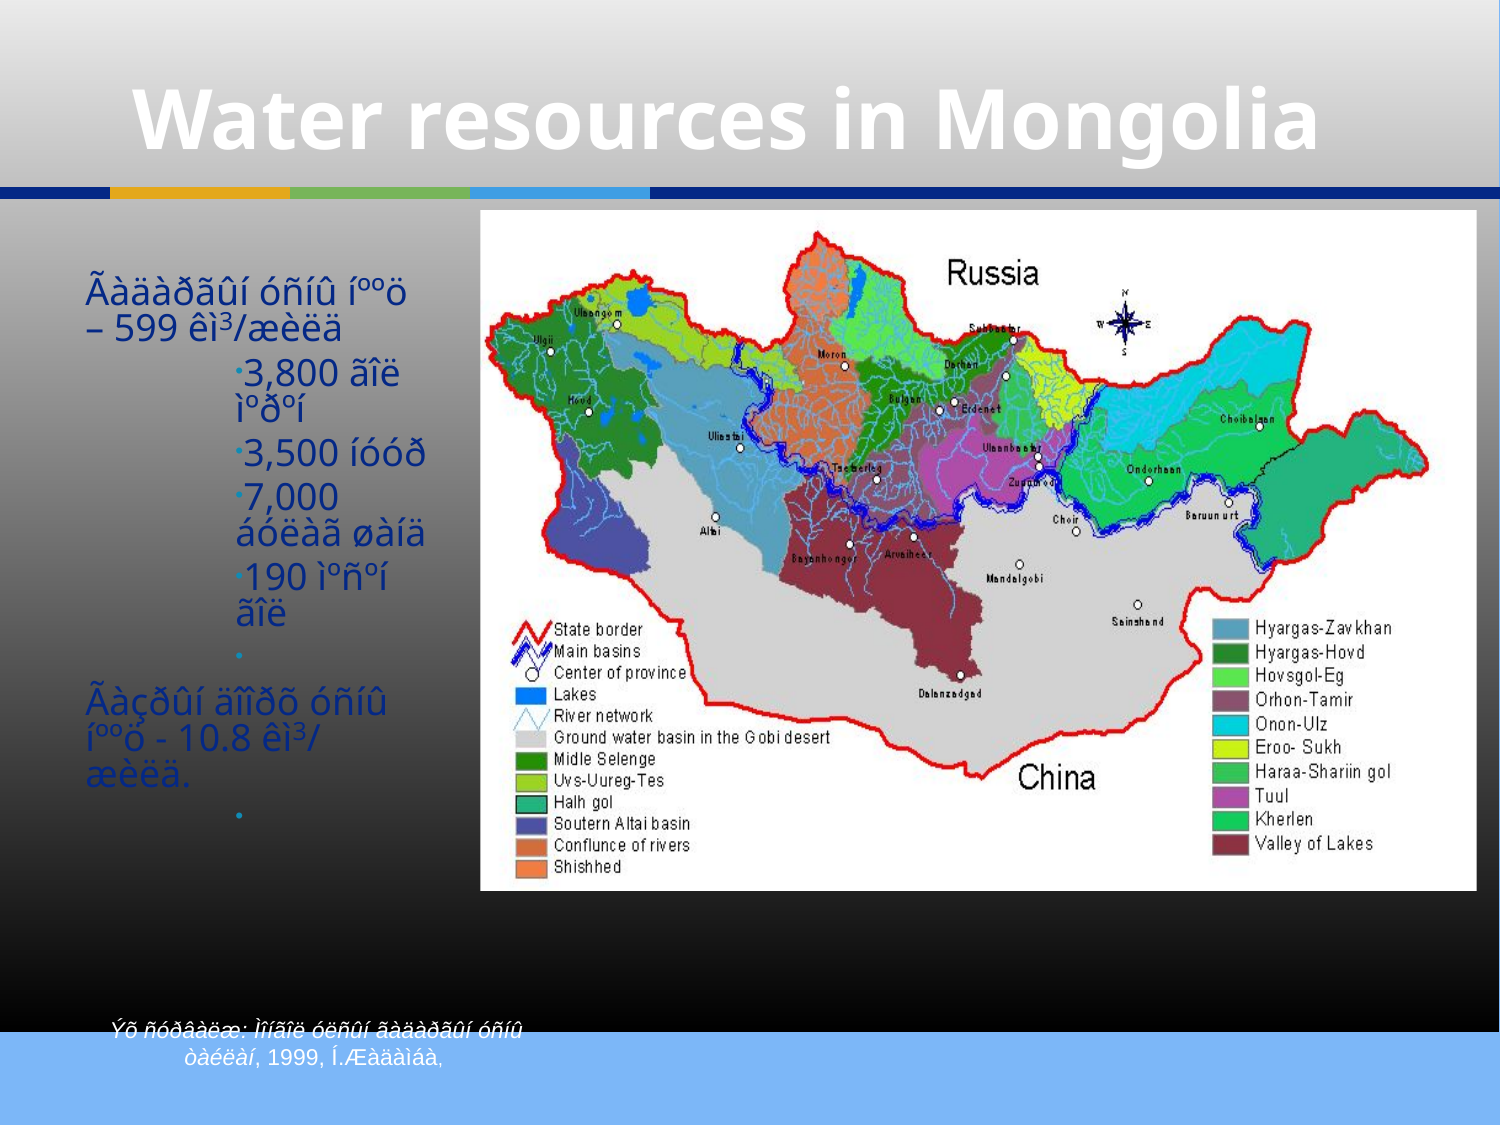

# Water resources in Mongolia
Ãàäàðãûí óñíû íººö – 599 êì3/æèëä
3,800 ãîë ìºðºí
3,500 íóóð
7,000 áóëàã øàíä
190 ìºñºí ãîë
Ãàçðûí äîîðõ óñíû íººö - 10.8 êì3/ æèëä.
Ýõ ñóðâàëæ: Ìîíãîë óëñûí ãàäàðãûí óñíû òàéëàí, 1999, Í.Æàäàìáà,